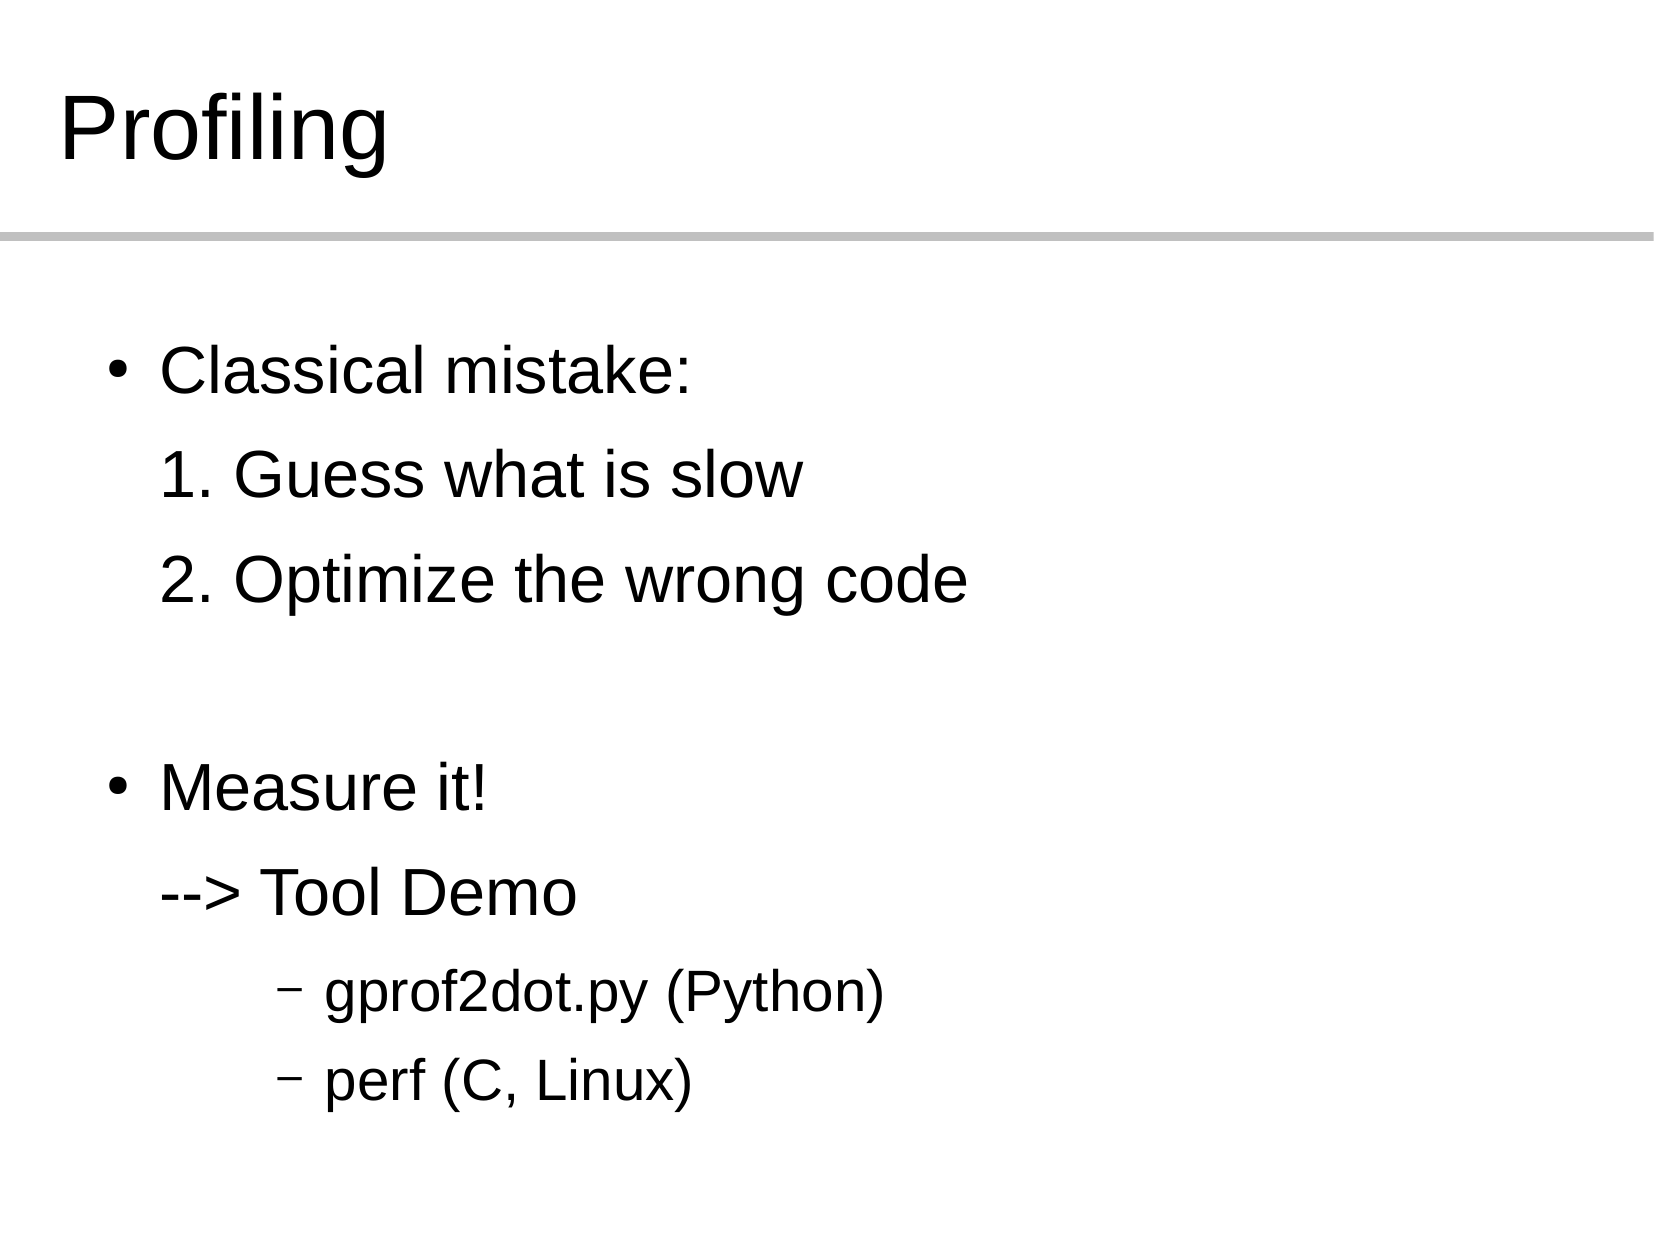

# Profiling
Classical mistake:
1. Guess what is slow
2. Optimize the wrong code
Measure it!
--> Tool Demo
gprof2dot.py (Python)
perf (C, Linux)